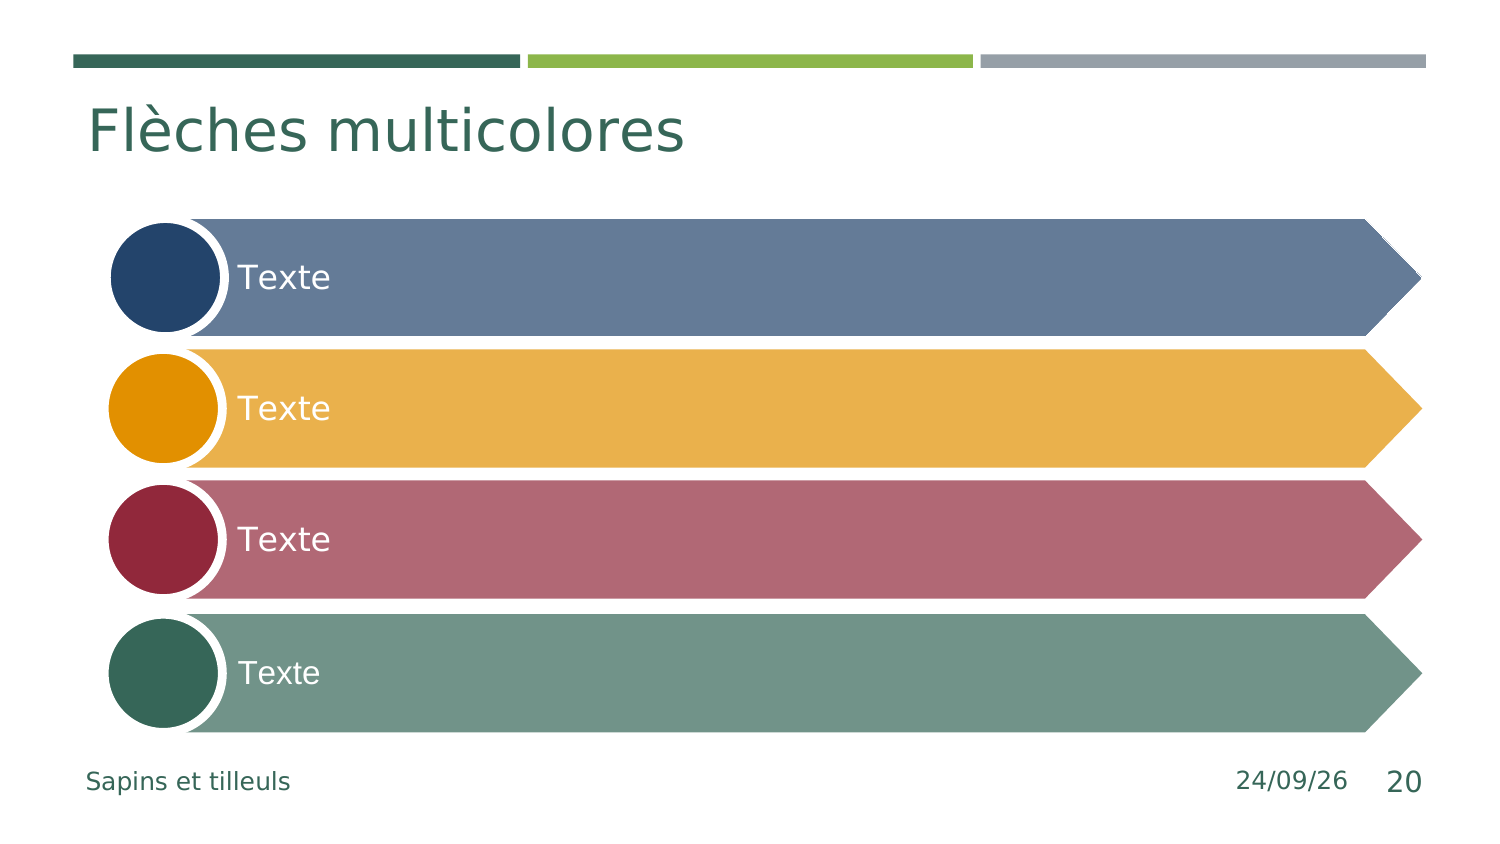

# Flèches multicolores
Texte
Texte
Texte
Texte
Sapins et tilleuls
20